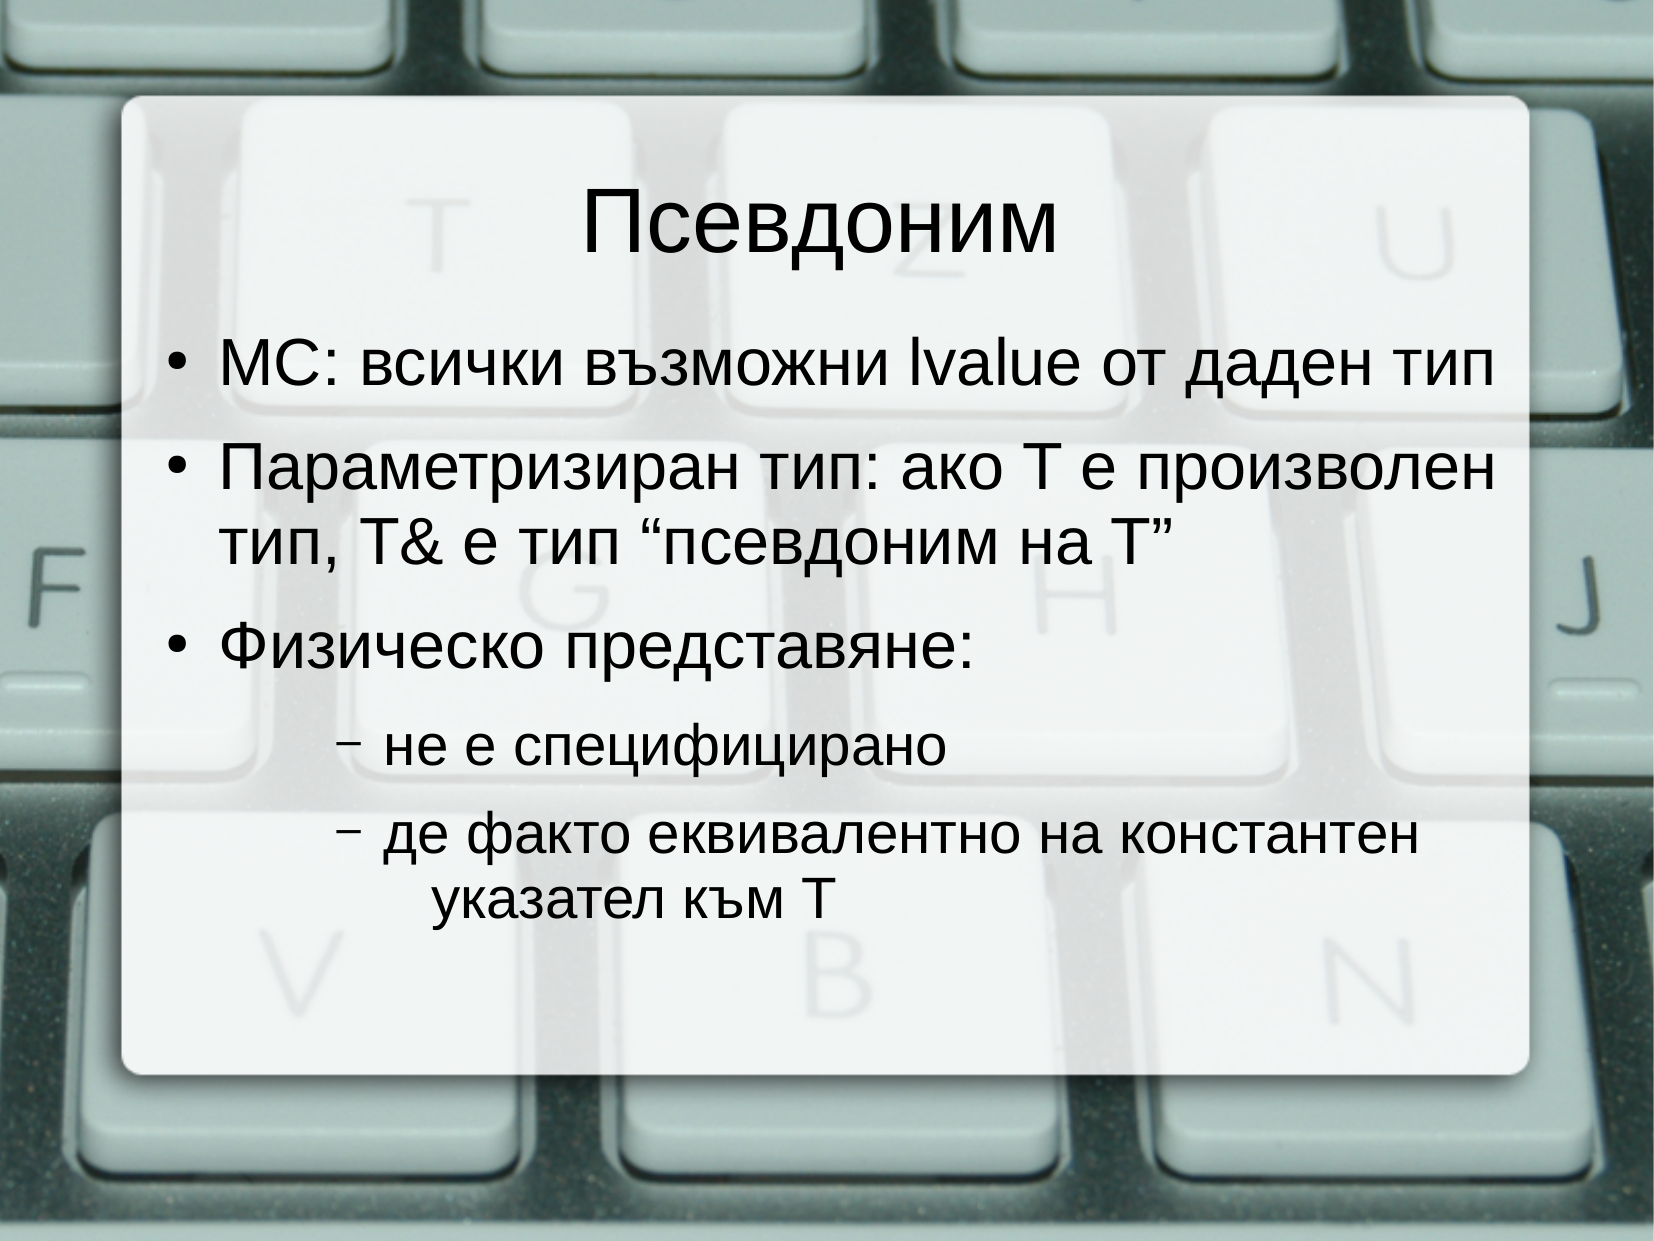

# Псевдоним
МС: всички възможни lvalue от даден тип
Параметризиран тип: ако T е произволен тип, T& е тип “псевдоним на T”
Физическо представяне:
не е специфицирано
де факто еквивалентно на константен указател към T